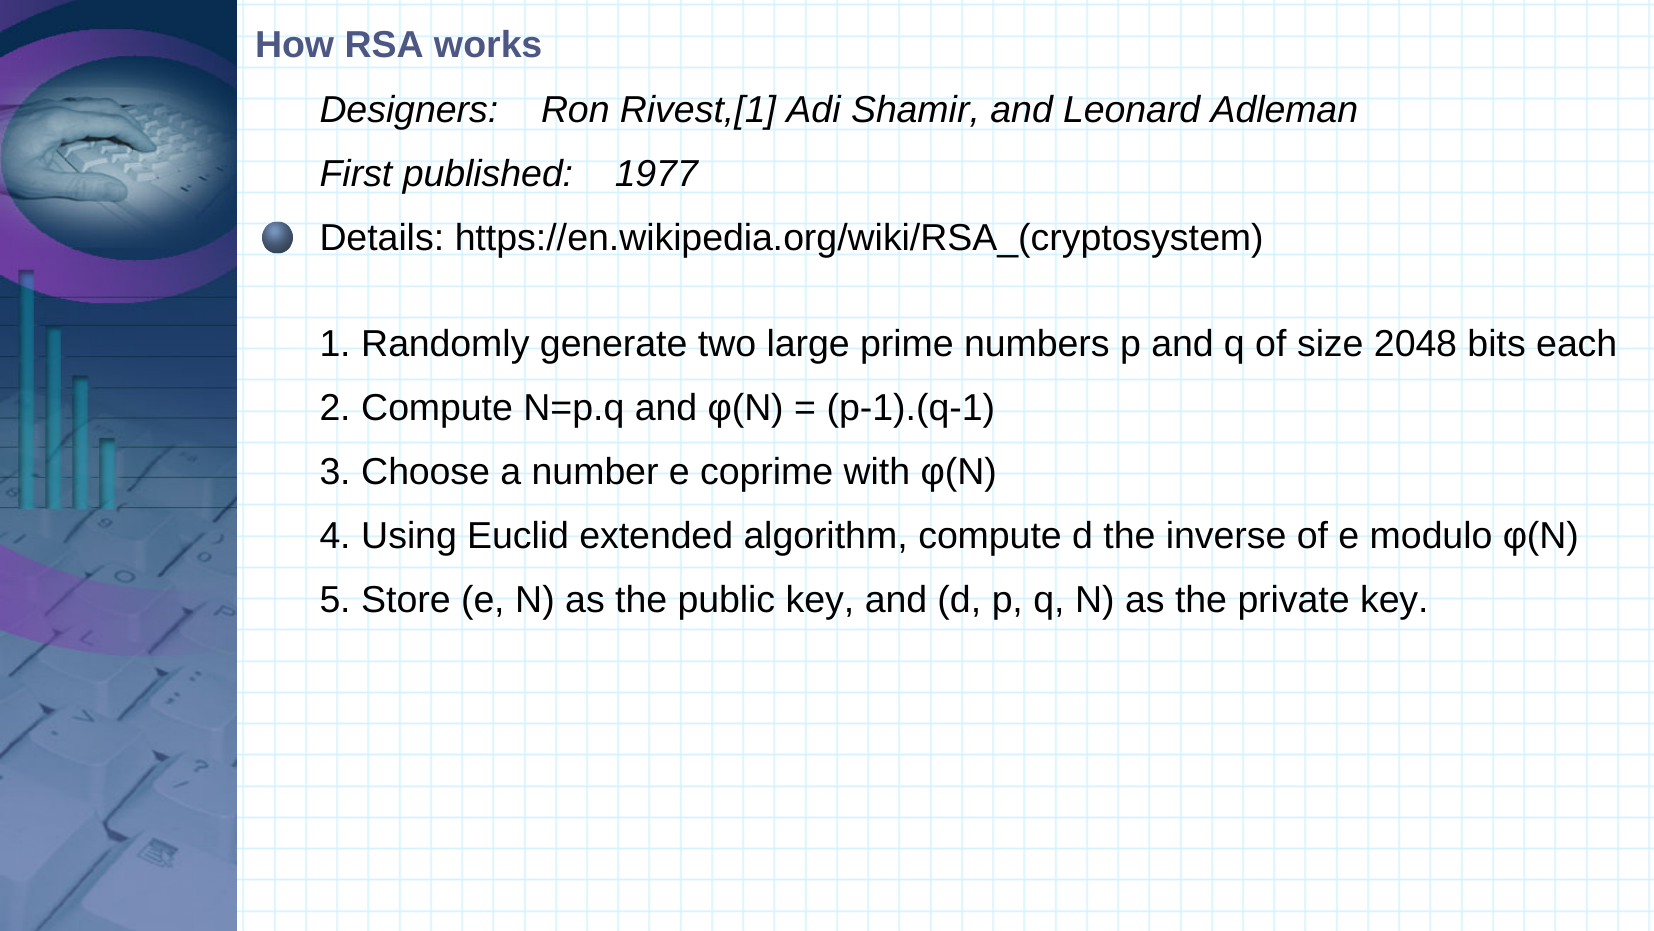

# How RSA works
Designers:	Ron Rivest,[1] Adi Shamir, and Leonard Adleman
First published:	1977
Details: https://en.wikipedia.org/wiki/RSA_(cryptosystem)
1. Randomly generate two large prime numbers p and q of size 2048 bits each
2. Compute N=p.q and φ(N) = (p-1).(q-1)
3. Choose a number e coprime with φ(N)
4. Using Euclid extended algorithm, compute d the inverse of e modulo φ(N)
5. Store (e, N) as the public key, and (d, p, q, N) as the private key.